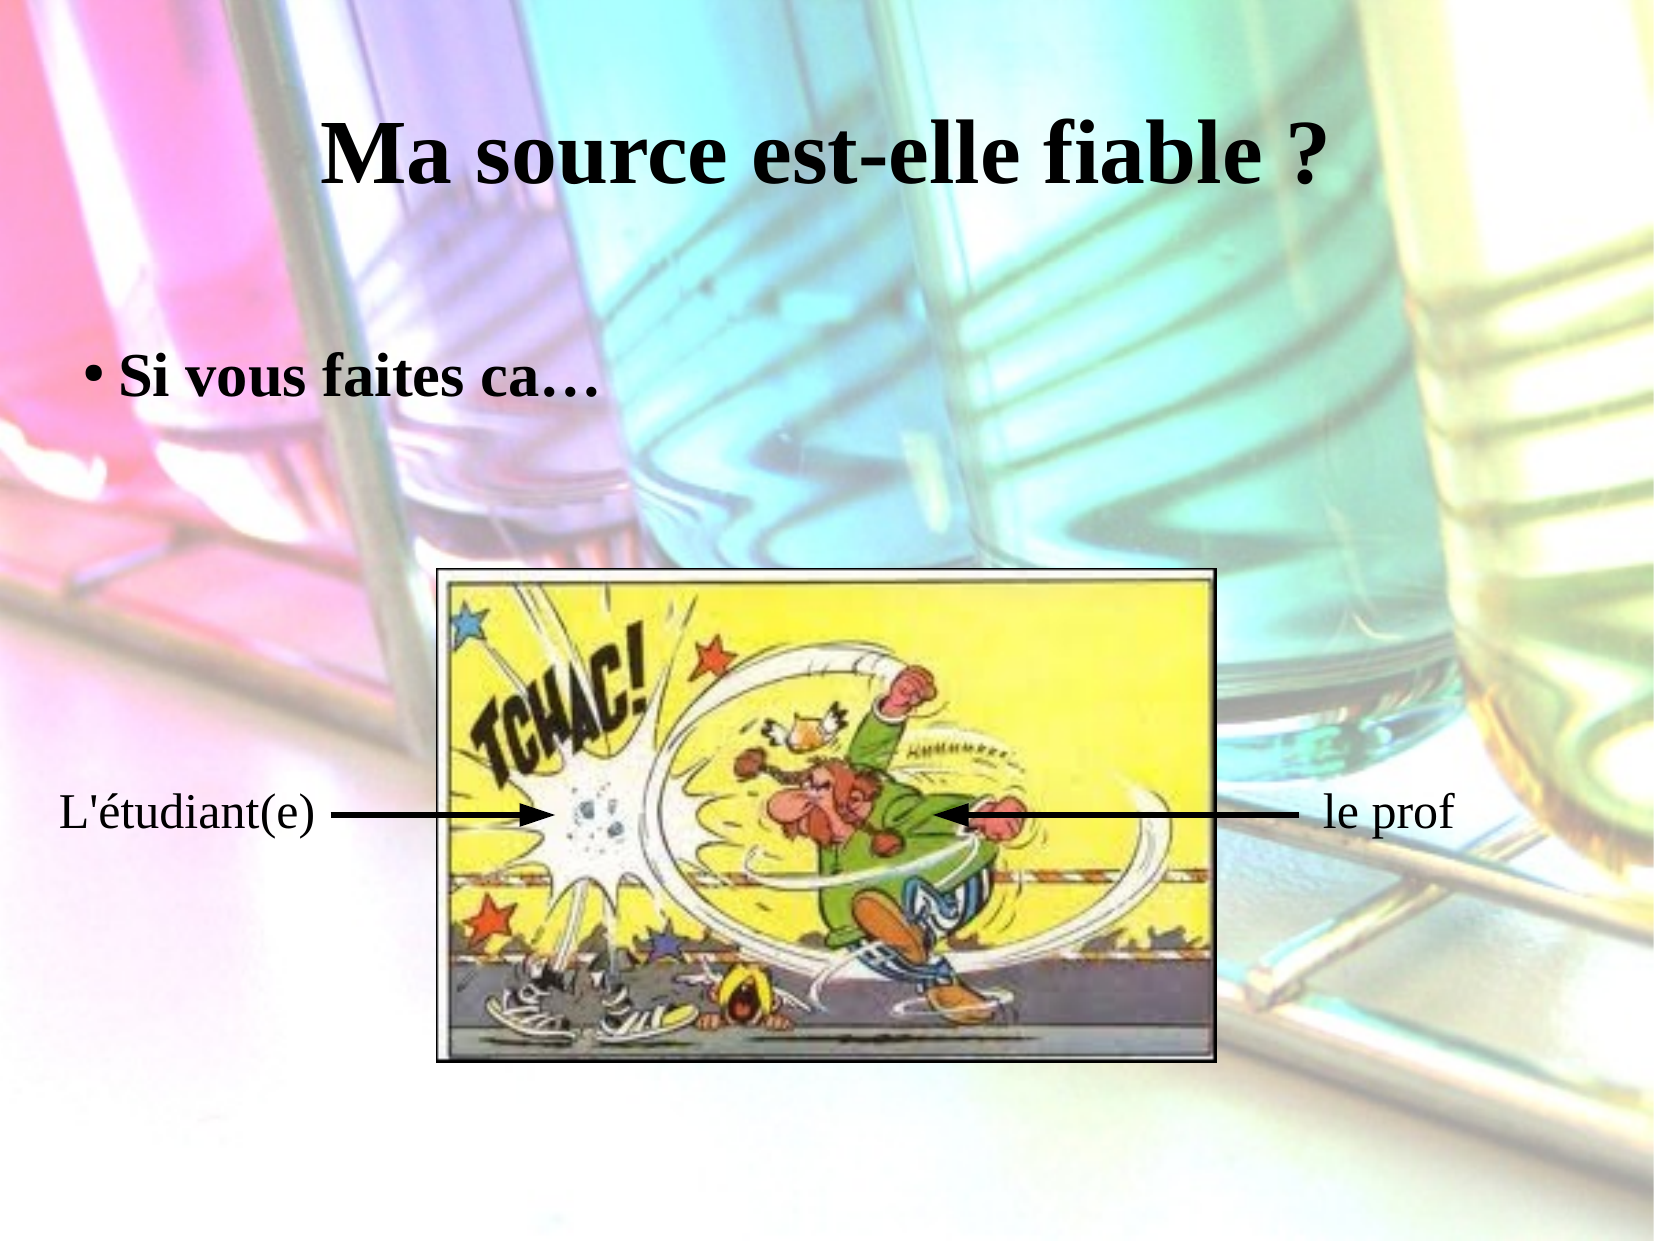

# Ma source est-elle fiable ?
Si vous faites ca…
L'étudiant(e)
le prof